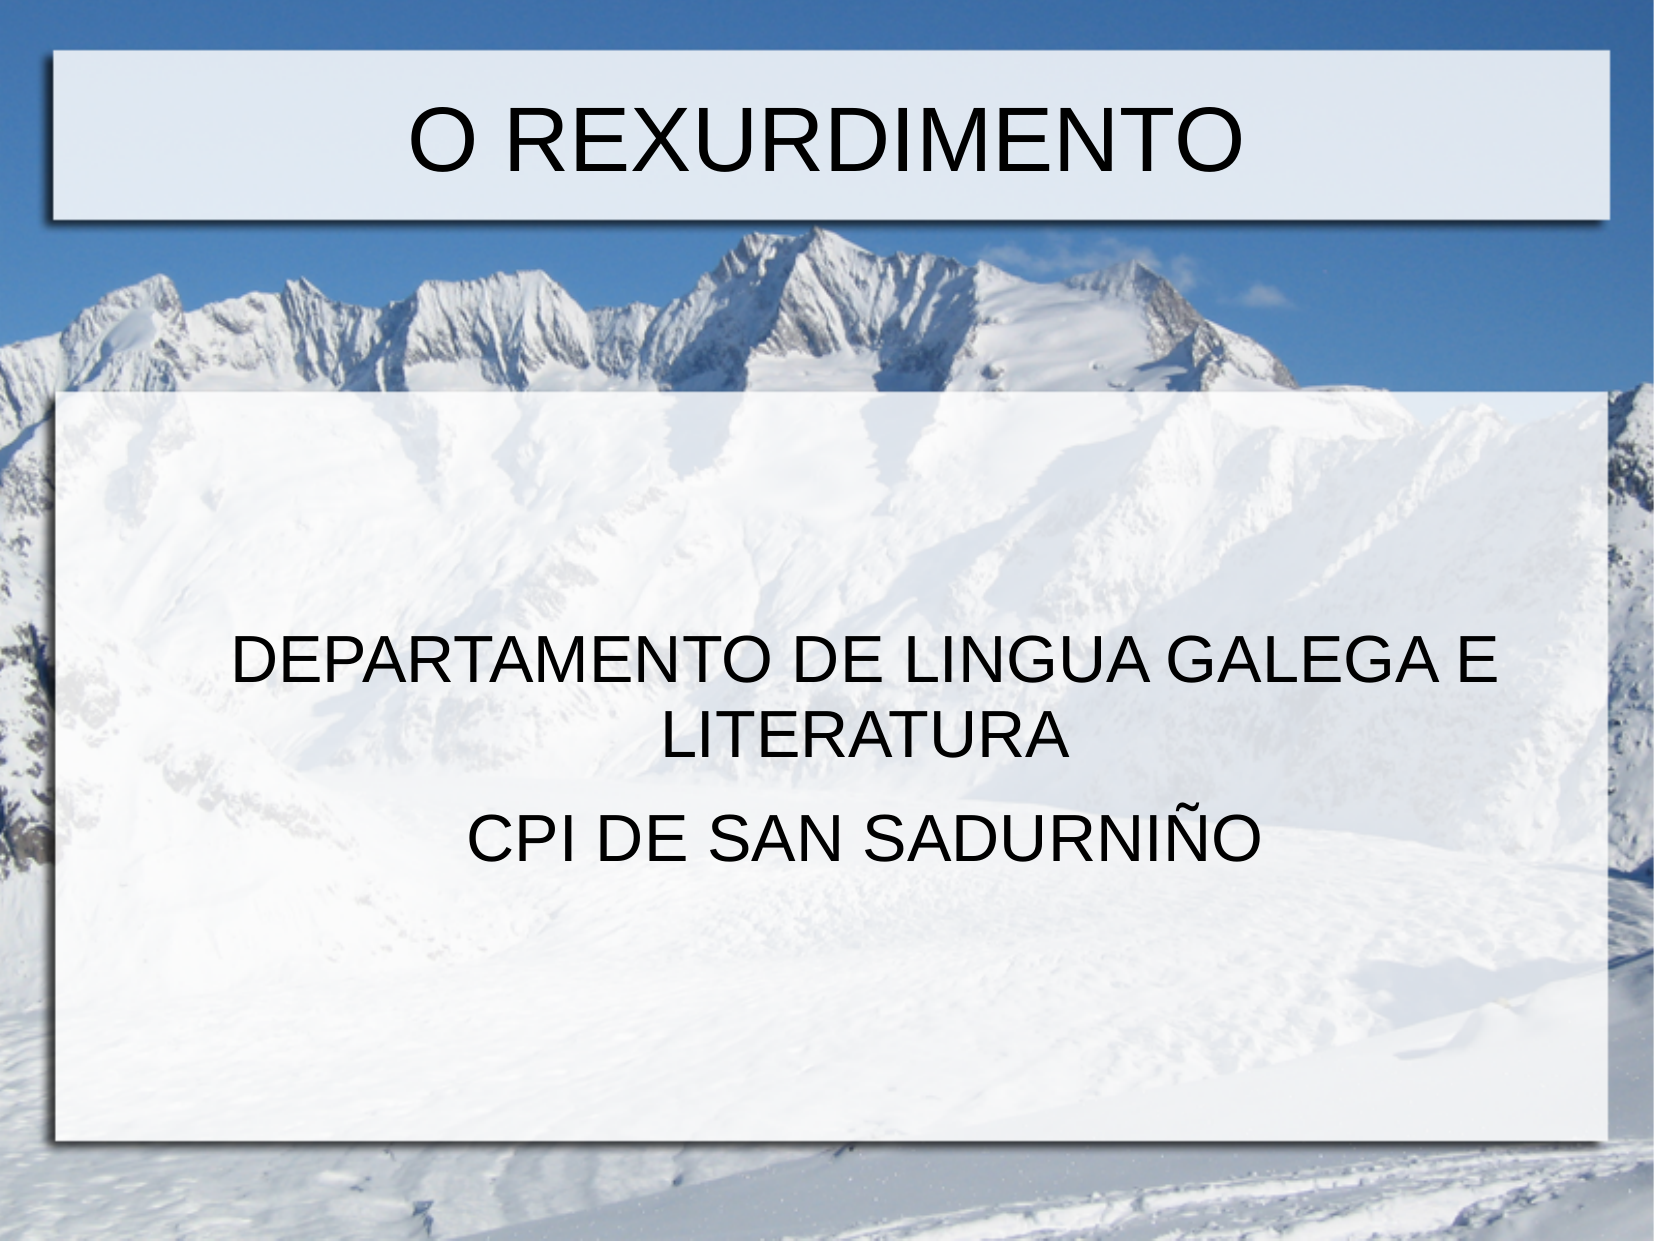

# O REXURDIMENTO
DEPARTAMENTO DE LINGUA GALEGA E LITERATURA
CPI DE SAN SADURNIÑO